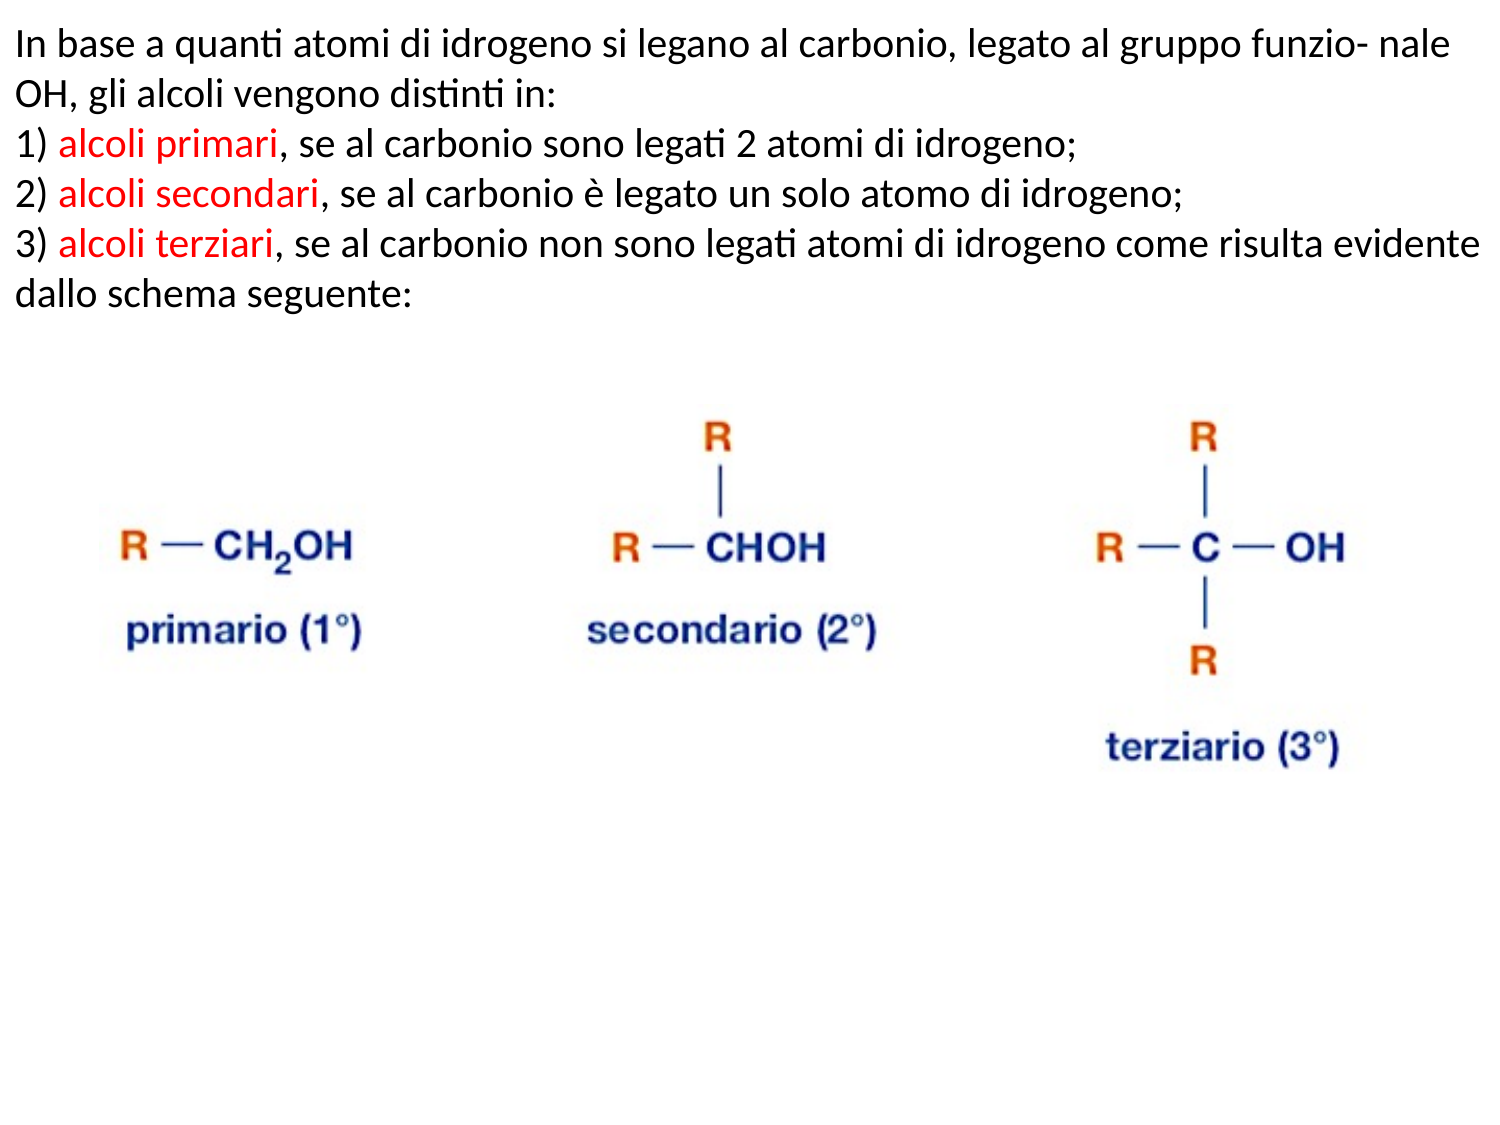

In base a quanti atomi di idrogeno si legano al carbonio, legato al gruppo funzio- nale OH, gli alcoli vengono distinti in:
1) alcoli primari, se al carbonio sono legati 2 atomi di idrogeno;
2) alcoli secondari, se al carbonio è legato un solo atomo di idrogeno;
3) alcoli terziari, se al carbonio non sono legati atomi di idrogeno come risulta evidente dallo schema seguente: